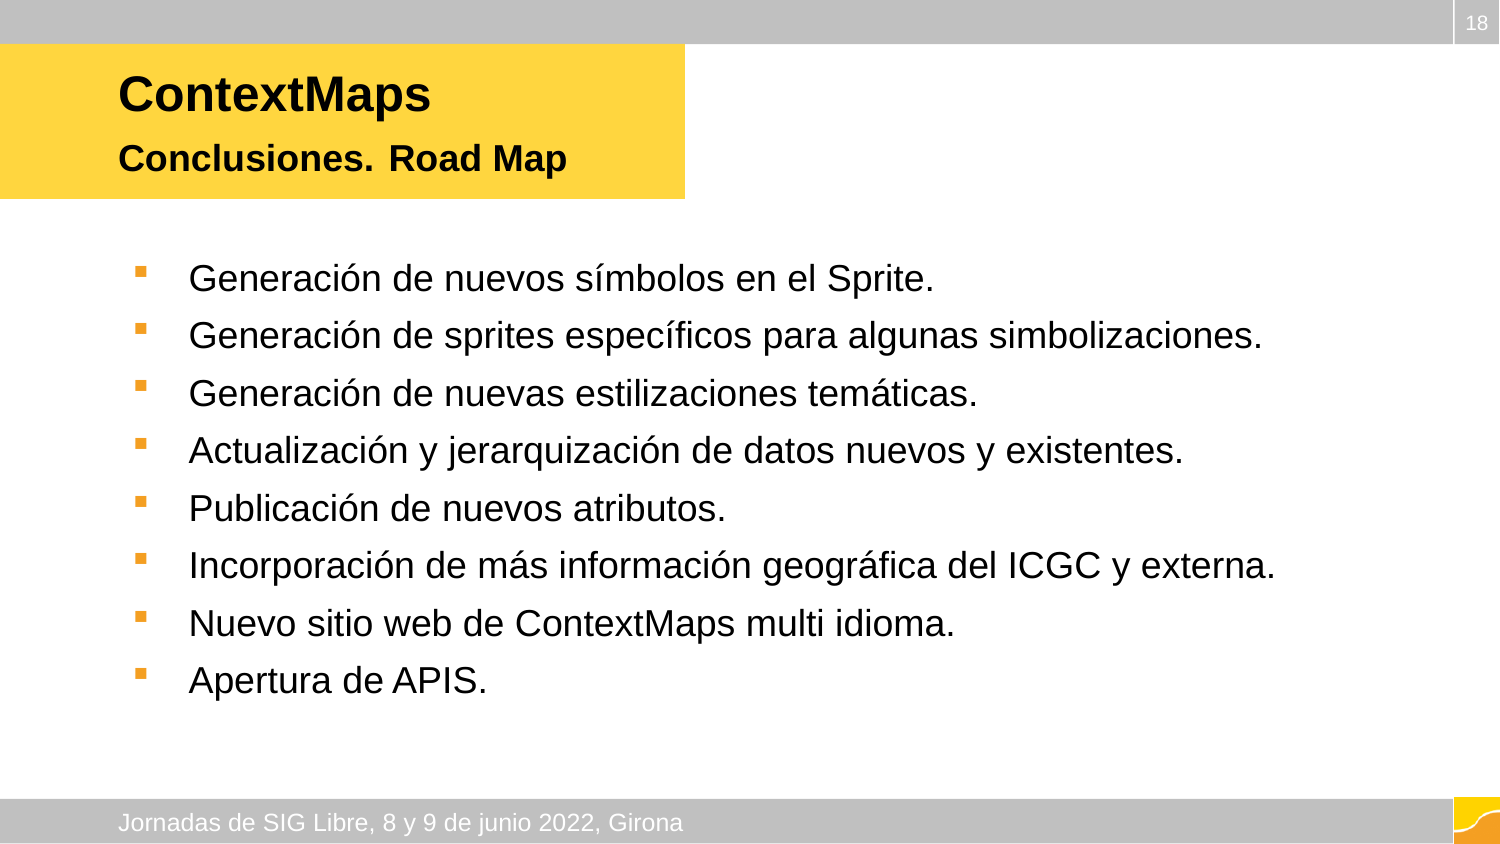

# ContextMaps Conclusiones. Road Map
Generación de nuevos símbolos en el Sprite.
Generación de sprites específicos para algunas simbolizaciones.
Generación de nuevas estilizaciones temáticas.
Actualización y jerarquización de datos nuevos y existentes.
Publicación de nuevos atributos.
Incorporación de más información geográfica del ICGC y externa.
Nuevo sitio web de ContextMaps multi idioma.
Apertura de APIS.
Jornadas de SIG Libre, 8 y 9 de junio 2022, Girona